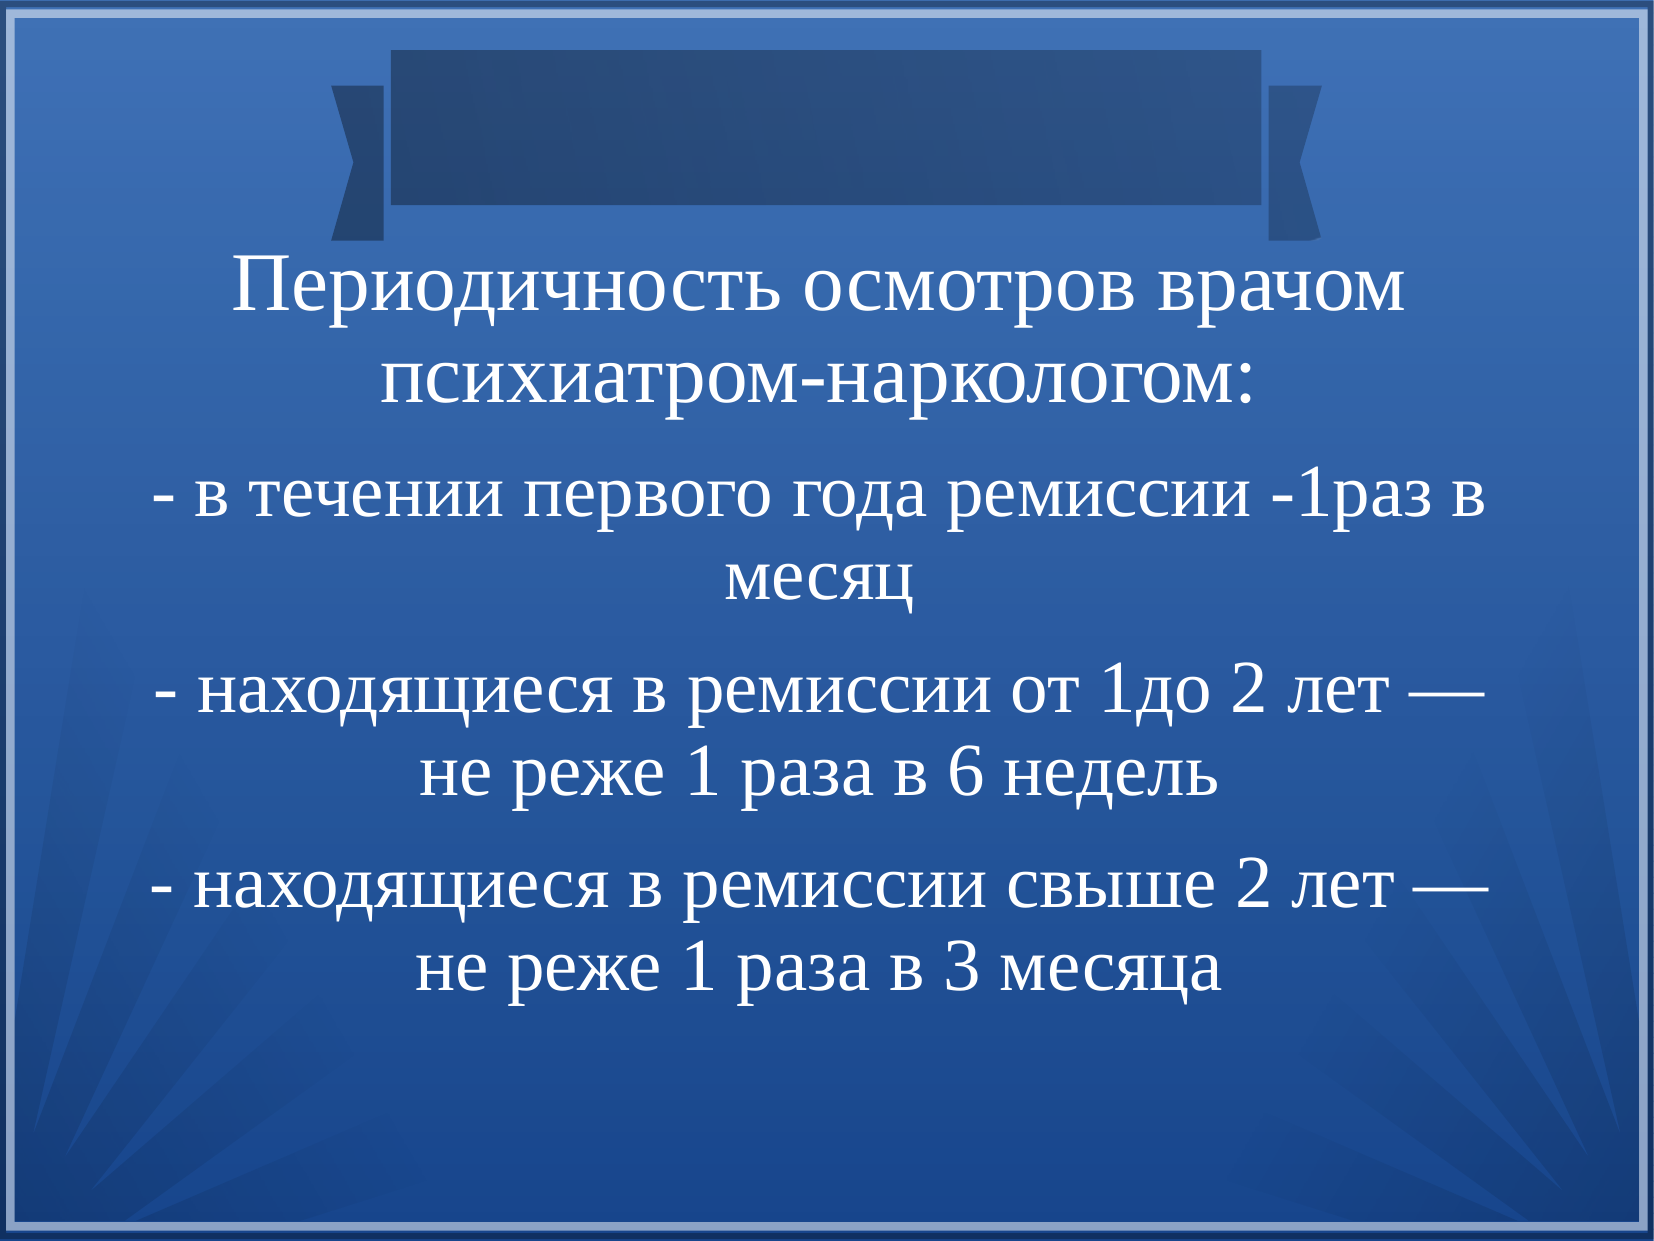

#
Периодичность осмотров врачом психиатром-наркологом:
- в течении первого года ремиссии -1раз в месяц
- находящиеся в ремиссии от 1до 2 лет — не реже 1 раза в 6 недель
- находящиеся в ремиссии свыше 2 лет — не реже 1 раза в 3 месяца